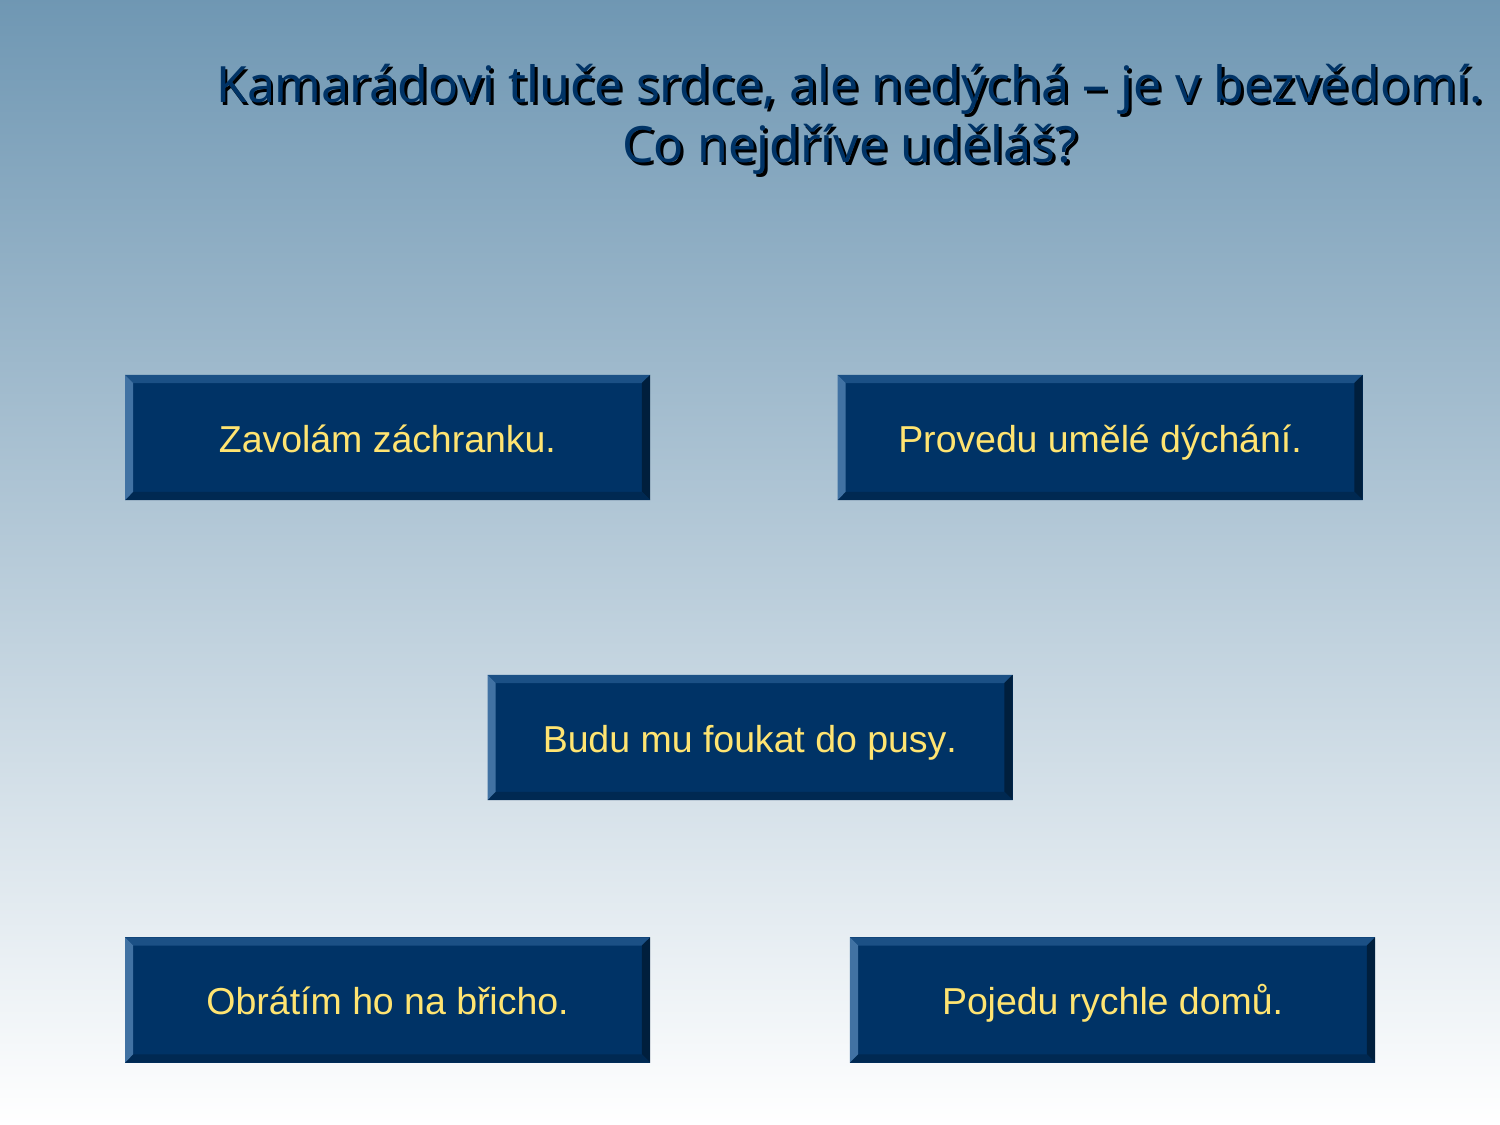

# Kamarádovi tluče srdce, ale nedýchá – je v bezvědomí. Co nejdříve uděláš?
Zavolám záchranku.
Provedu umělé dýchání.
Budu mu foukat do pusy.
Obrátím ho na břicho.
Pojedu rychle domů.